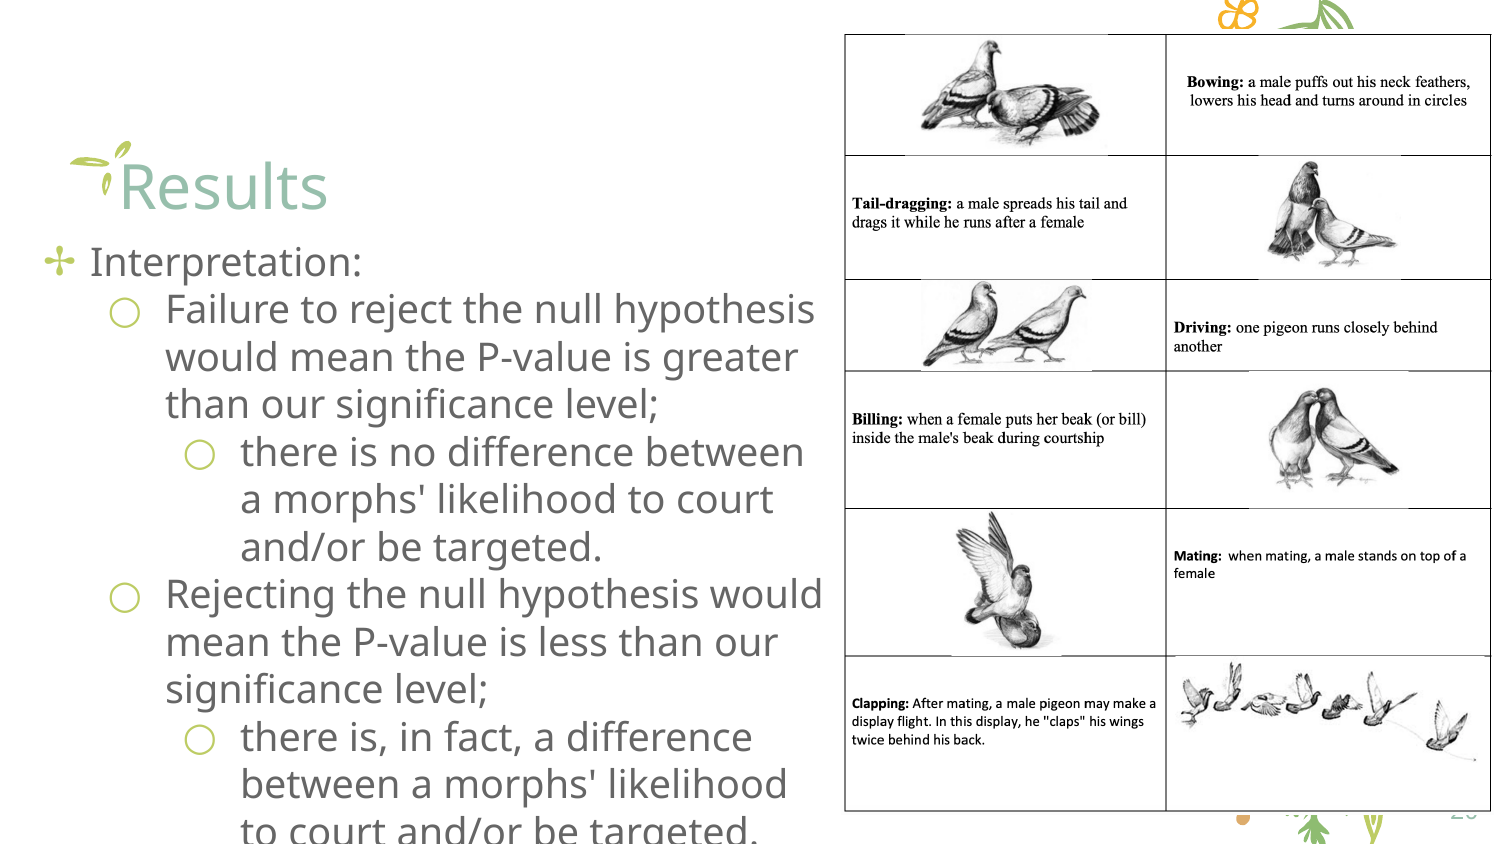

# Results
Interpretation:
Failure to reject the null hypothesis would mean the P-value is greater than our significance level;
there is no difference between a morphs' likelihood to court and/or be targeted.
Rejecting the null hypothesis would mean the P-value is less than our significance level;
there is, in fact, a difference between a morphs' likelihood to court and/or be targeted.